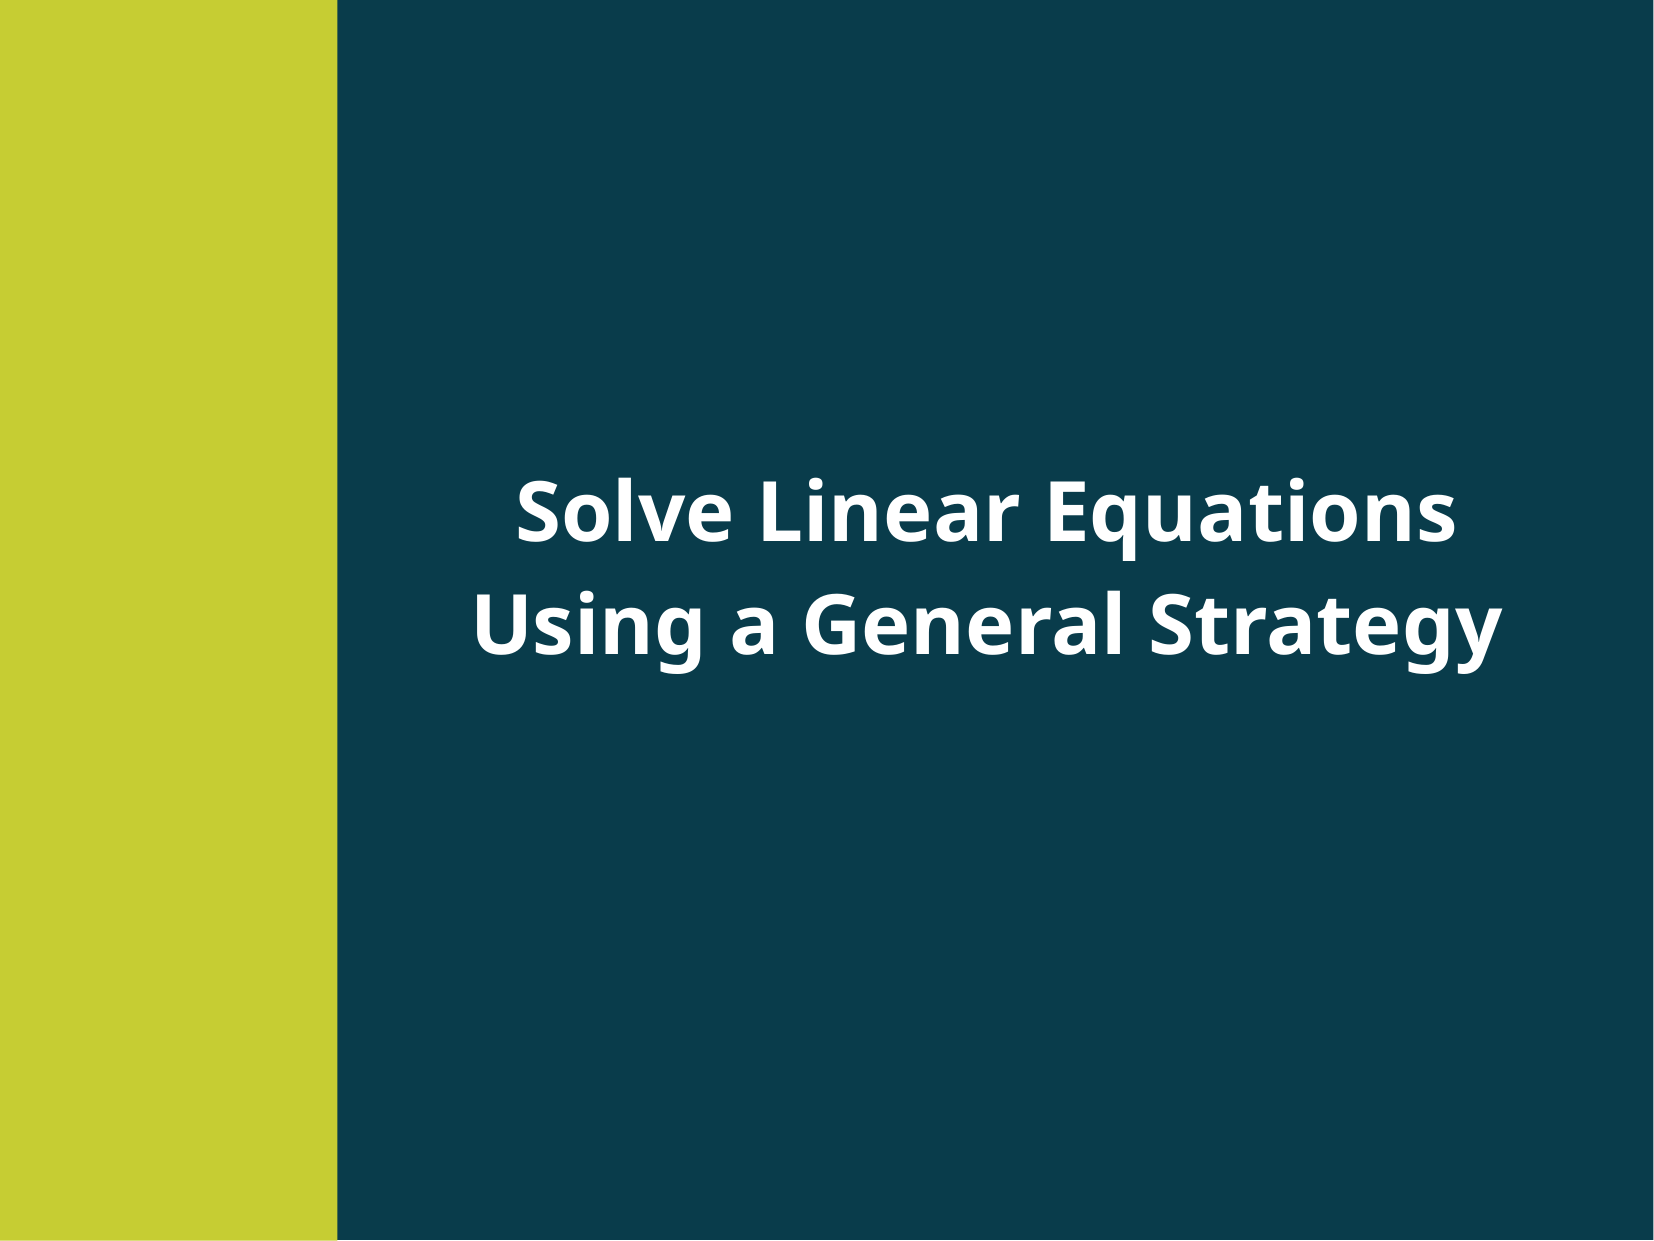

# Solve Linear Equations Using a General Strategy